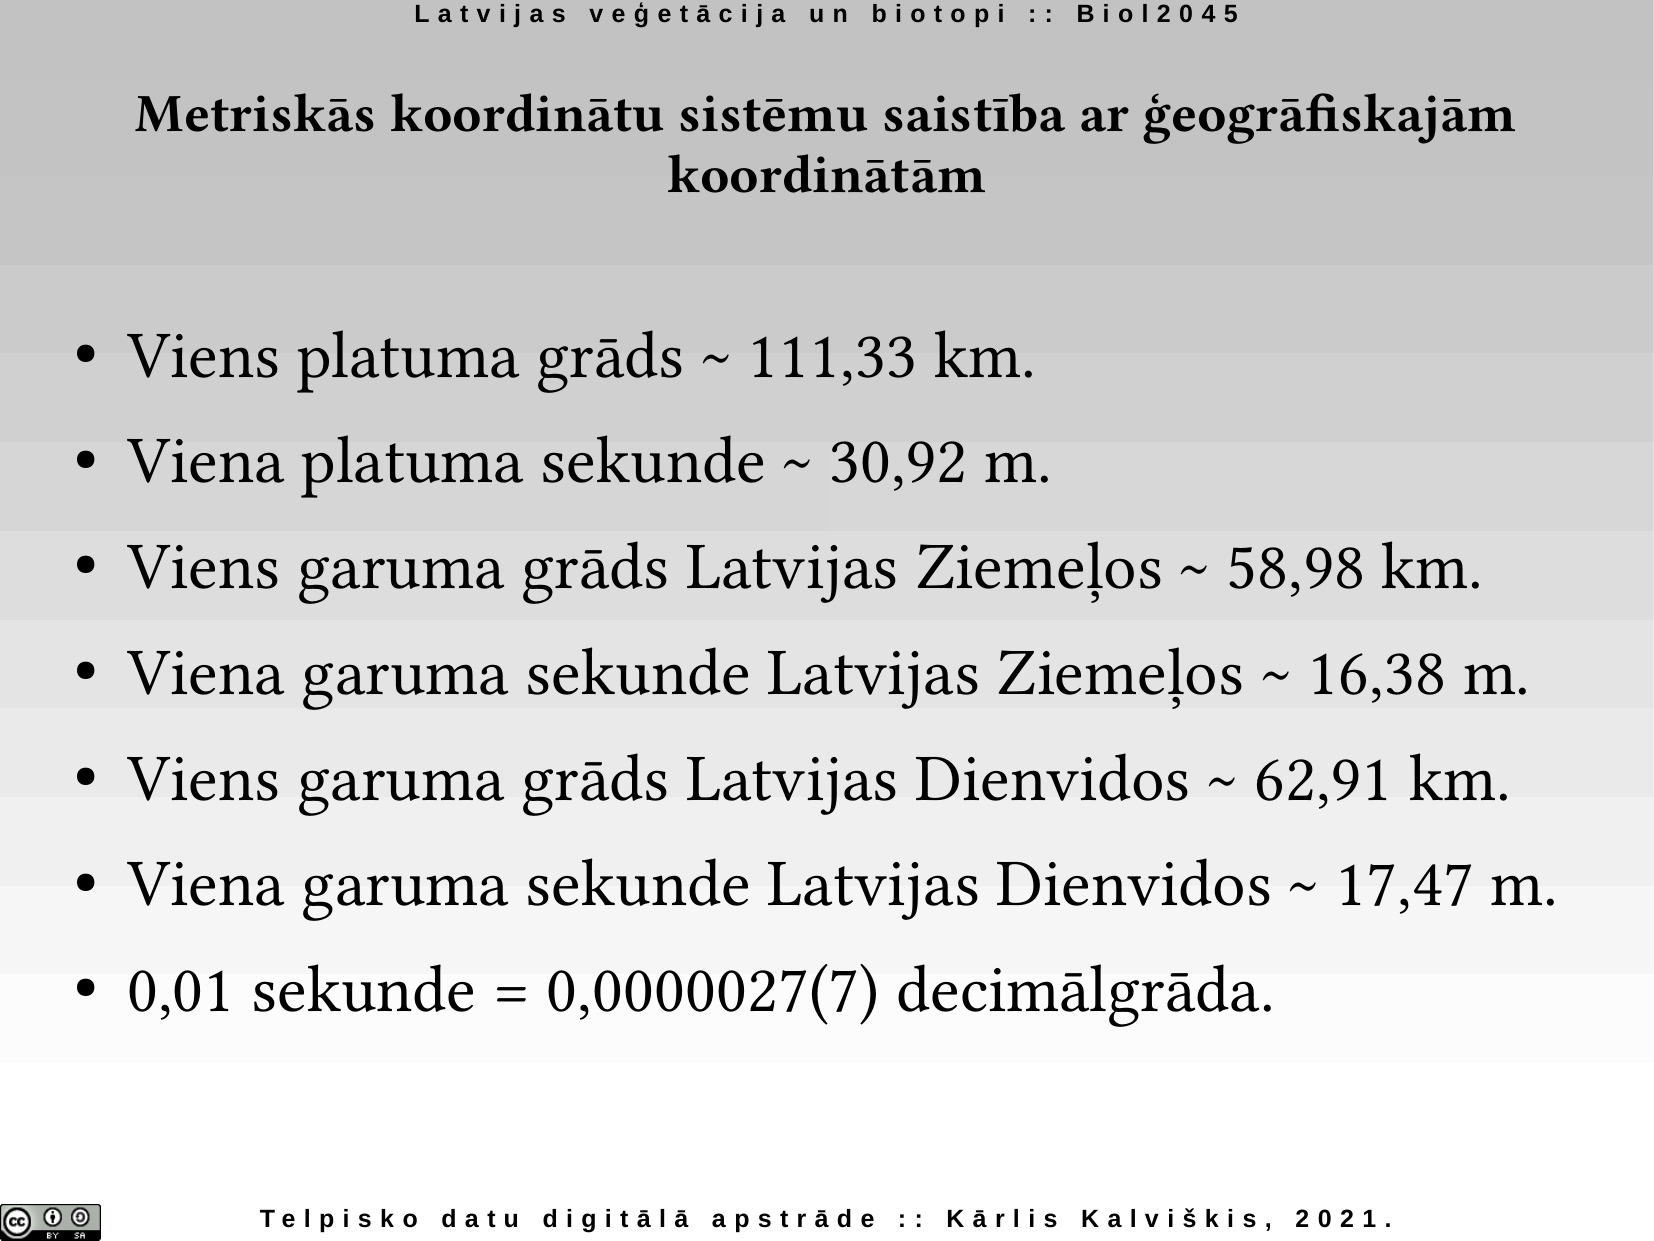

# Metriskās koordinātu sistēmu saistība ar ģeogrāfiskajām koordinātām
Viens platuma grāds ~ 111,33 km.
Viena platuma sekunde ~ 30,92 m.
Viens garuma grāds Latvijas Ziemeļos ~ 58,98 km.
Viena garuma sekunde Latvijas Ziemeļos ~ 16,38 m.
Viens garuma grāds Latvijas Dienvidos ~ 62,91 km.
Viena garuma sekunde Latvijas Dienvidos ~ 17,47 m.
0,01 sekunde = 0,0000027(7) decimālgrāda.